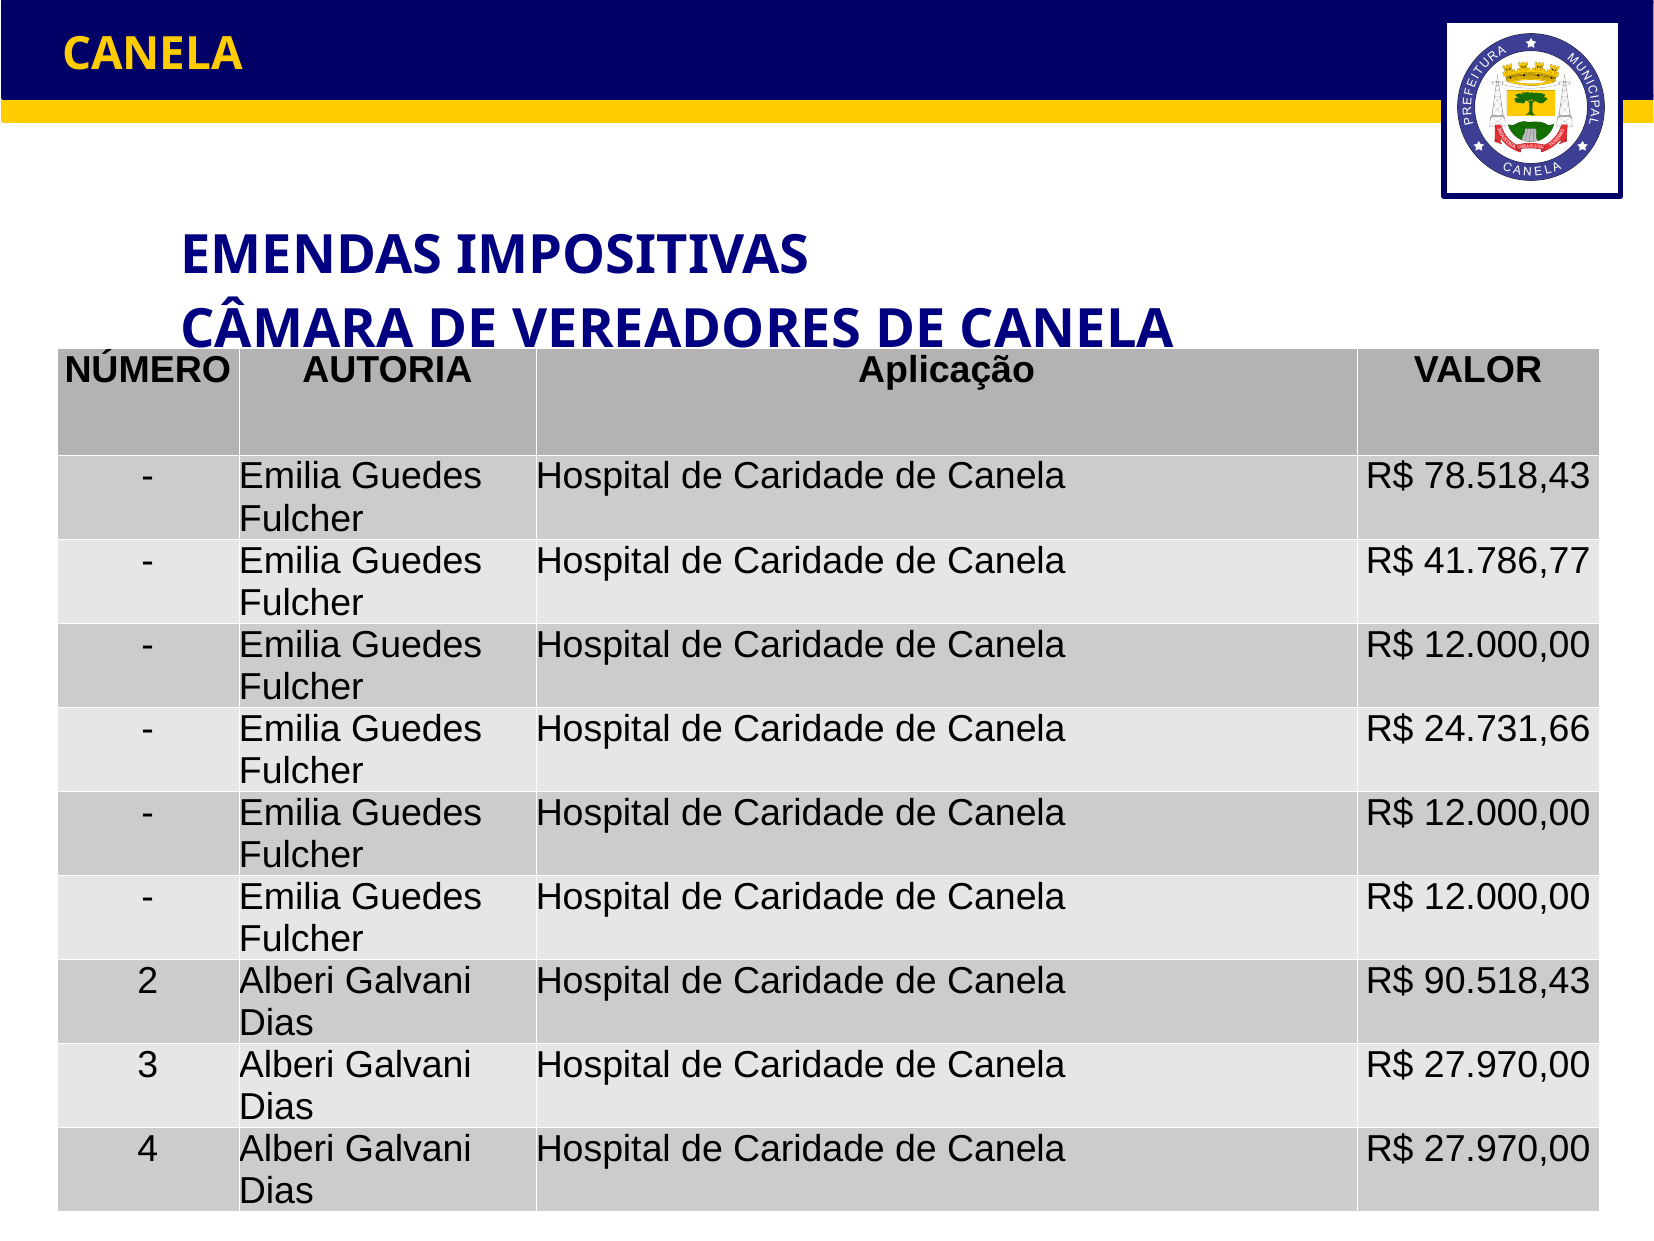

CANELA
CANELA
EMENDAS IMPOSITIVAS
CÂMARA DE VEREADORES DE CANELA
| NÚMERO | AUTORIA | Aplicação | VALOR |
| --- | --- | --- | --- |
| - | Emilia Guedes Fulcher | Hospital de Caridade de Canela | R$ 78.518,43 |
| - | Emilia Guedes Fulcher | Hospital de Caridade de Canela | R$ 41.786,77 |
| - | Emilia Guedes Fulcher | Hospital de Caridade de Canela | R$ 12.000,00 |
| - | Emilia Guedes Fulcher | Hospital de Caridade de Canela | R$ 24.731,66 |
| - | Emilia Guedes Fulcher | Hospital de Caridade de Canela | R$ 12.000,00 |
| - | Emilia Guedes Fulcher | Hospital de Caridade de Canela | R$ 12.000,00 |
| 2 | Alberi Galvani Dias | Hospital de Caridade de Canela | R$ 90.518,43 |
| 3 | Alberi Galvani Dias | Hospital de Caridade de Canela | R$ 27.970,00 |
| 4 | Alberi Galvani Dias | Hospital de Caridade de Canela | R$ 27.970,00 |